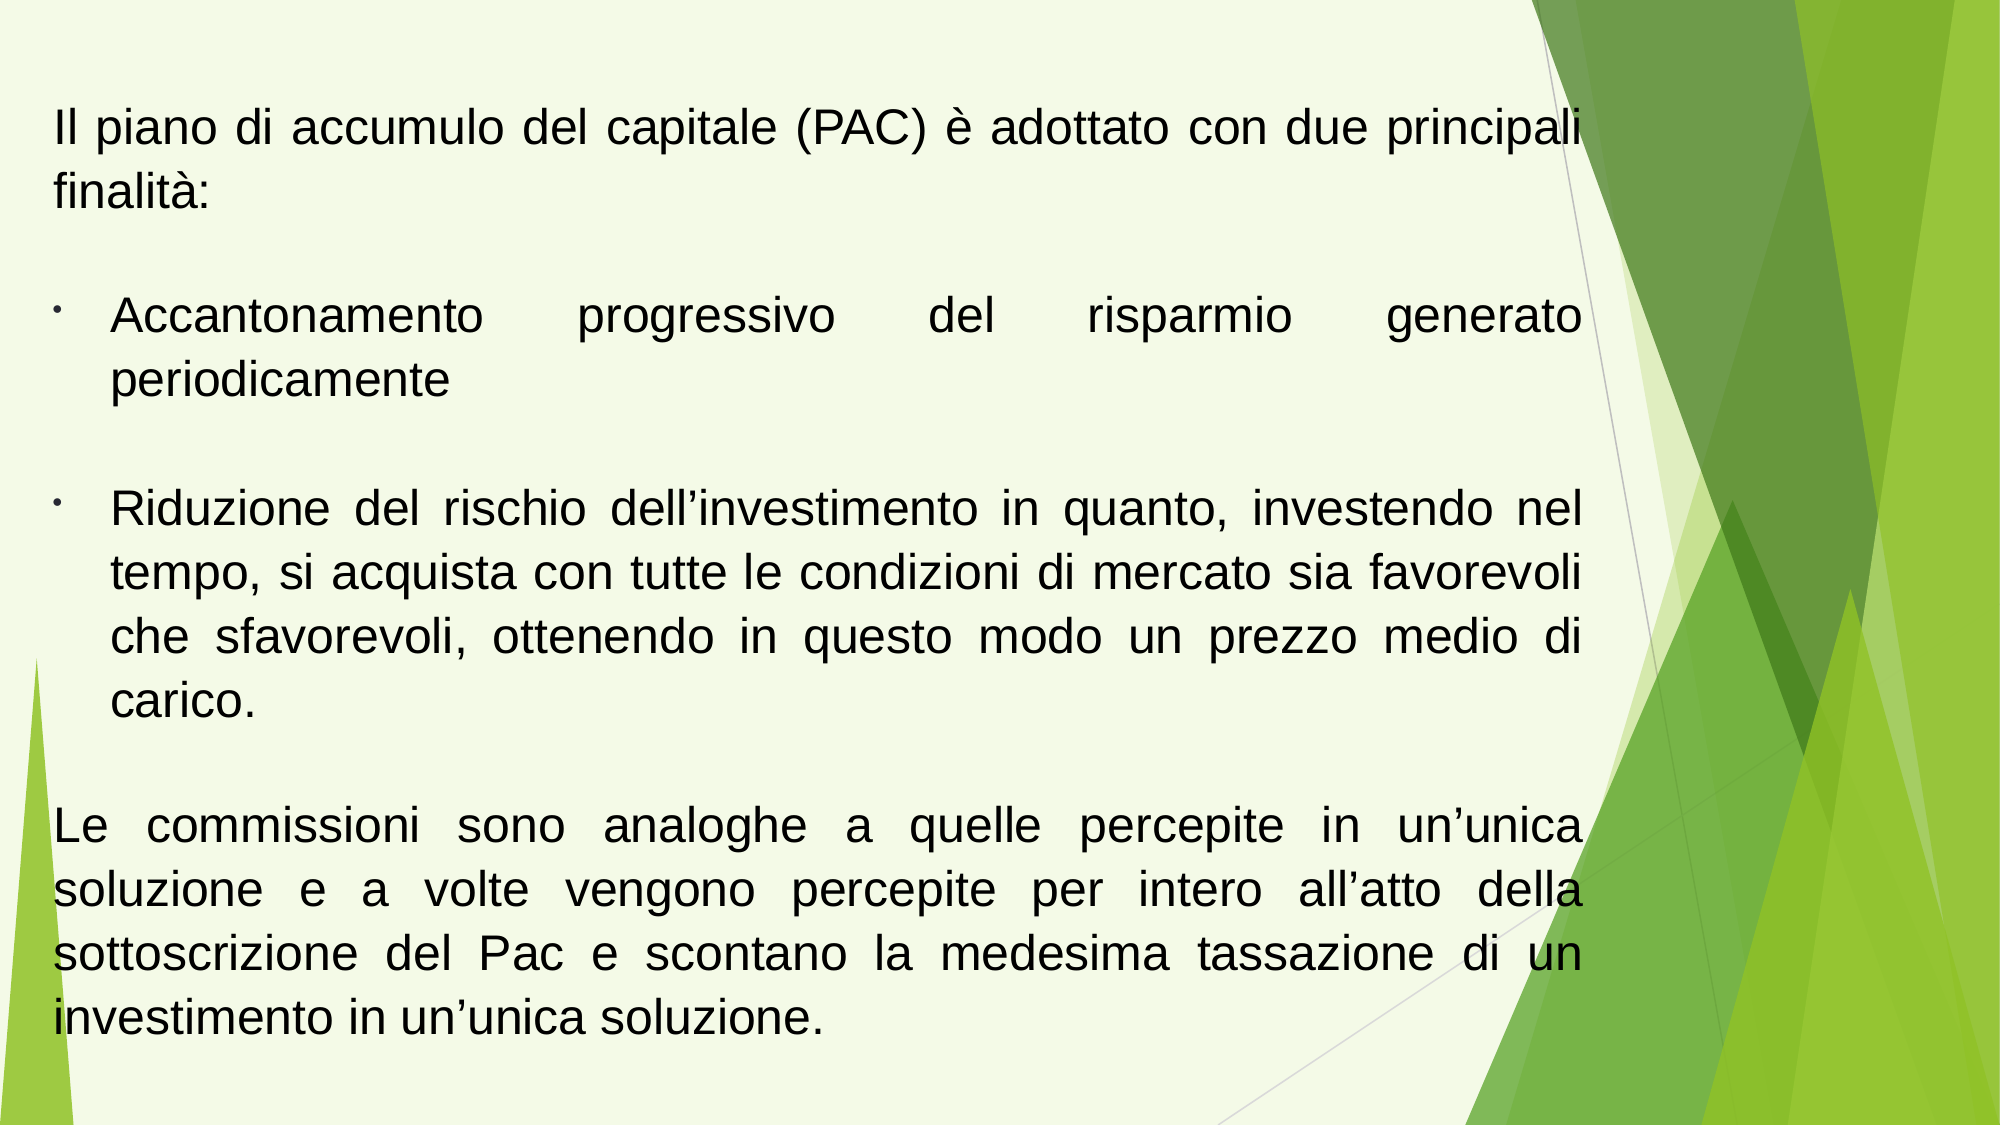

Il piano di accumulo del capitale (PAC) è adottato con due principali finalità:
Accantonamento progressivo del risparmio generato periodicamente
Riduzione del rischio dell’investimento in quanto, investendo nel tempo, si acquista con tutte le condizioni di mercato sia favorevoli che sfavorevoli, ottenendo in questo modo un prezzo medio di carico.
Le commissioni sono analoghe a quelle percepite in un’unica soluzione e a volte vengono percepite per intero all’atto della sottoscrizione del Pac e scontano la medesima tassazione di un investimento in un’unica soluzione.